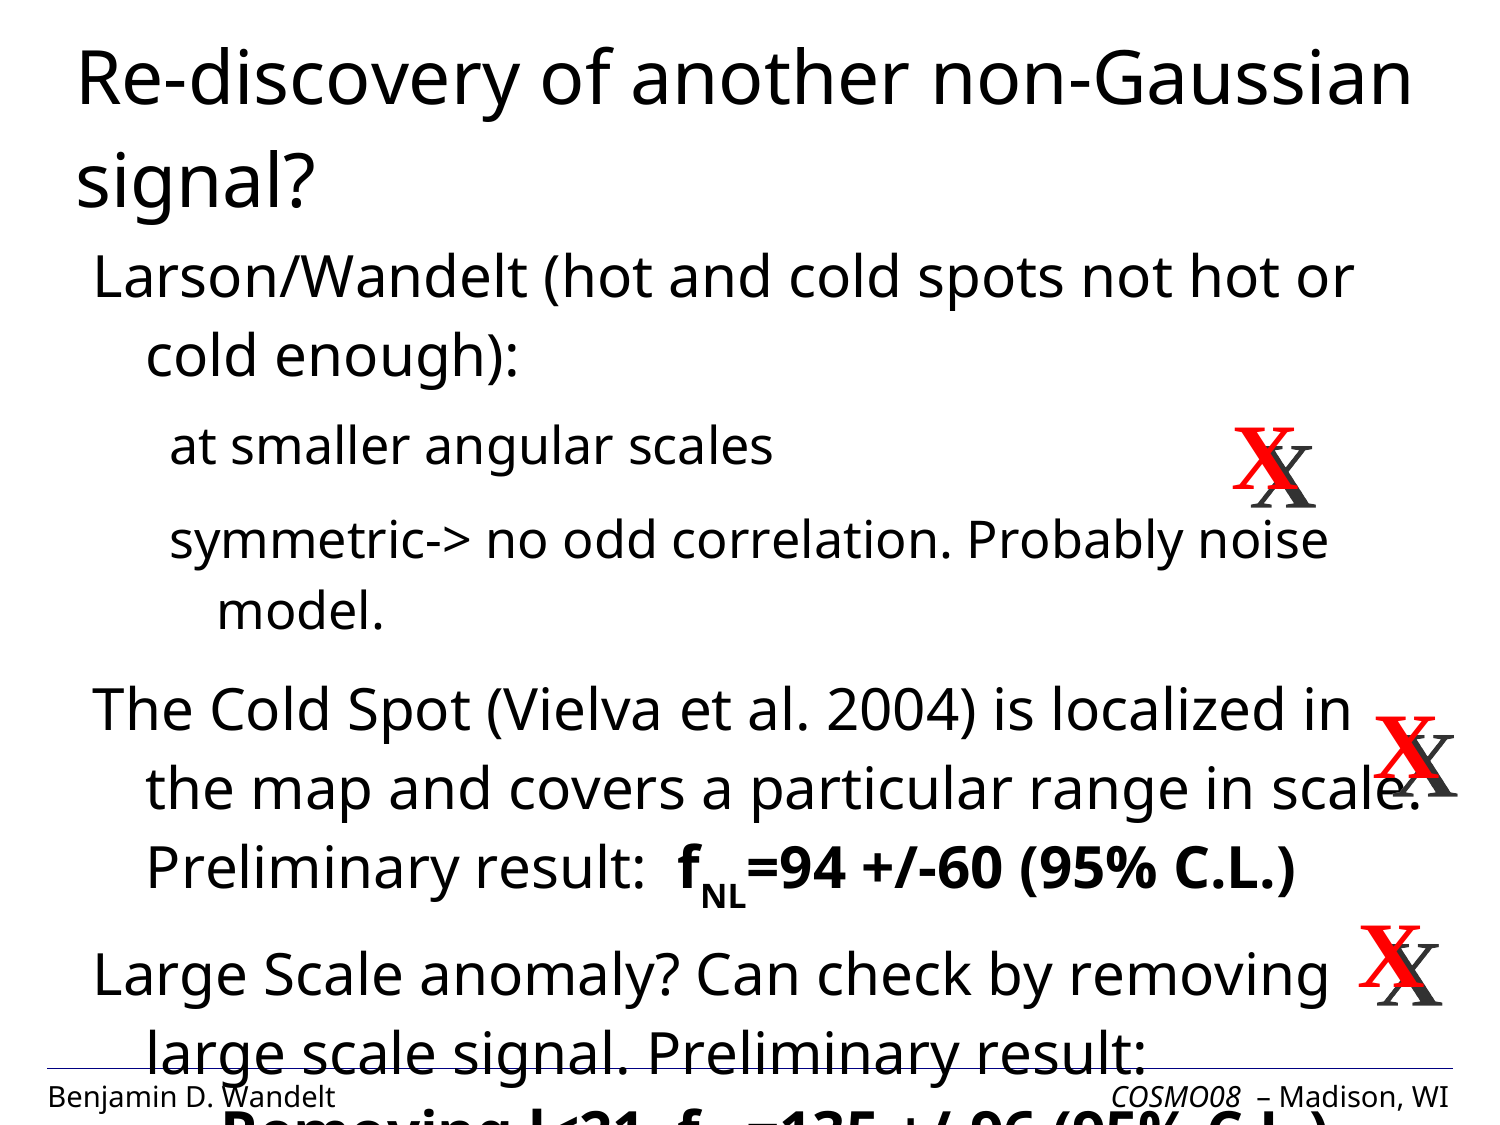

# Re-discovery of another non-Gaussian signal?
Larson/Wandelt (hot and cold spots not hot or cold enough):
at smaller angular scales
symmetric-> no odd correlation. Probably noise model.
The Cold Spot (Vielva et al. 2004) is localized in the map and covers a particular range in scale. Preliminary result: fNL=94 +/-60 (95% C.L.)
Large Scale anomaly? Can check by removing large scale signal. Preliminary result:
	Removing l<21, fNL=135 +/-96 (95% C.L.)
X
X
X
August 2, 2008